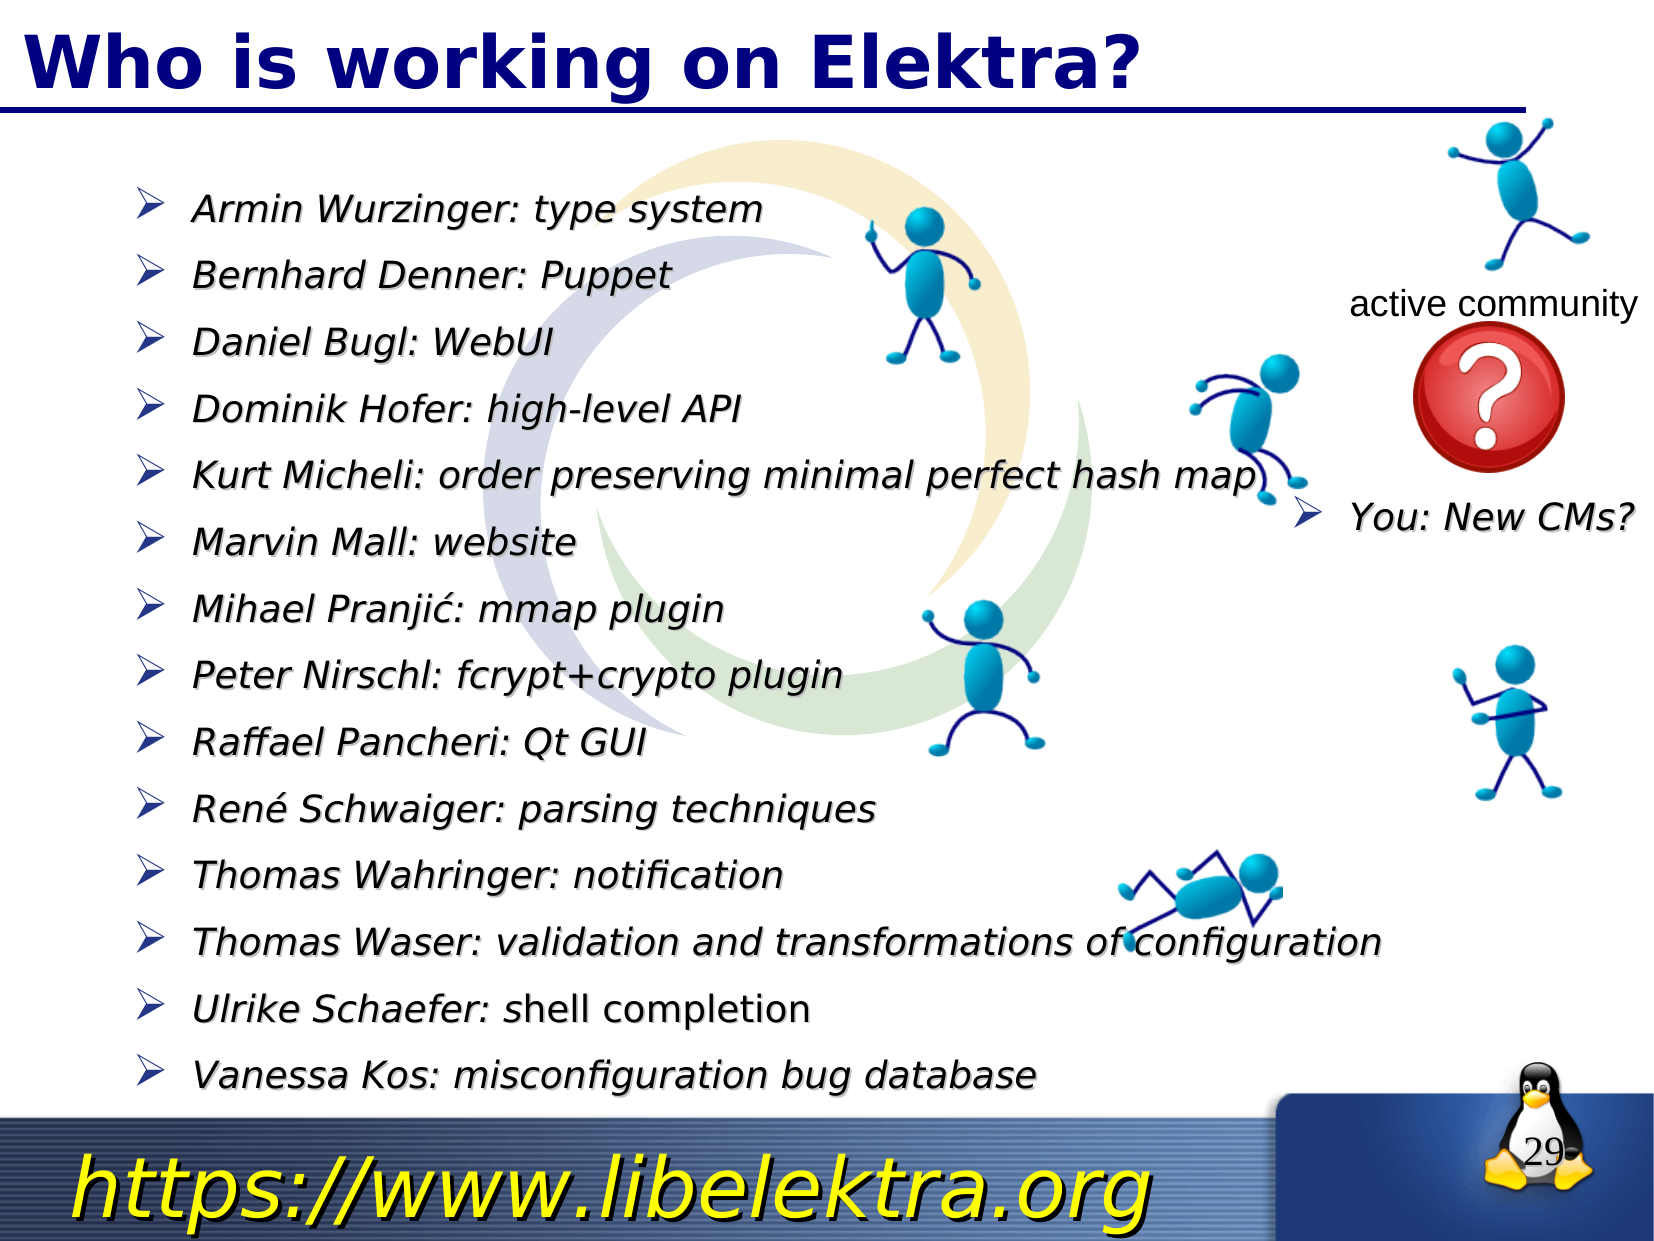

Who is working on Elektra?
# Armin Wurzinger: type system
Bernhard Denner: Puppet
Daniel Bugl: WebUI
Dominik Hofer: high-level API
Kurt Micheli: order preserving minimal perfect hash map
Marvin Mall: website
Mihael Pranjić: mmap plugin
Peter Nirschl: fcrypt+crypto plugin
Raffael Pancheri: Qt GUI
René Schwaiger: parsing techniques
Thomas Wahringer: notification
Thomas Waser: validation and transformations of configuration
Ulrike Schaefer: shell completion
Vanessa Kos: misconfiguration bug database
active community
You: New CMs?